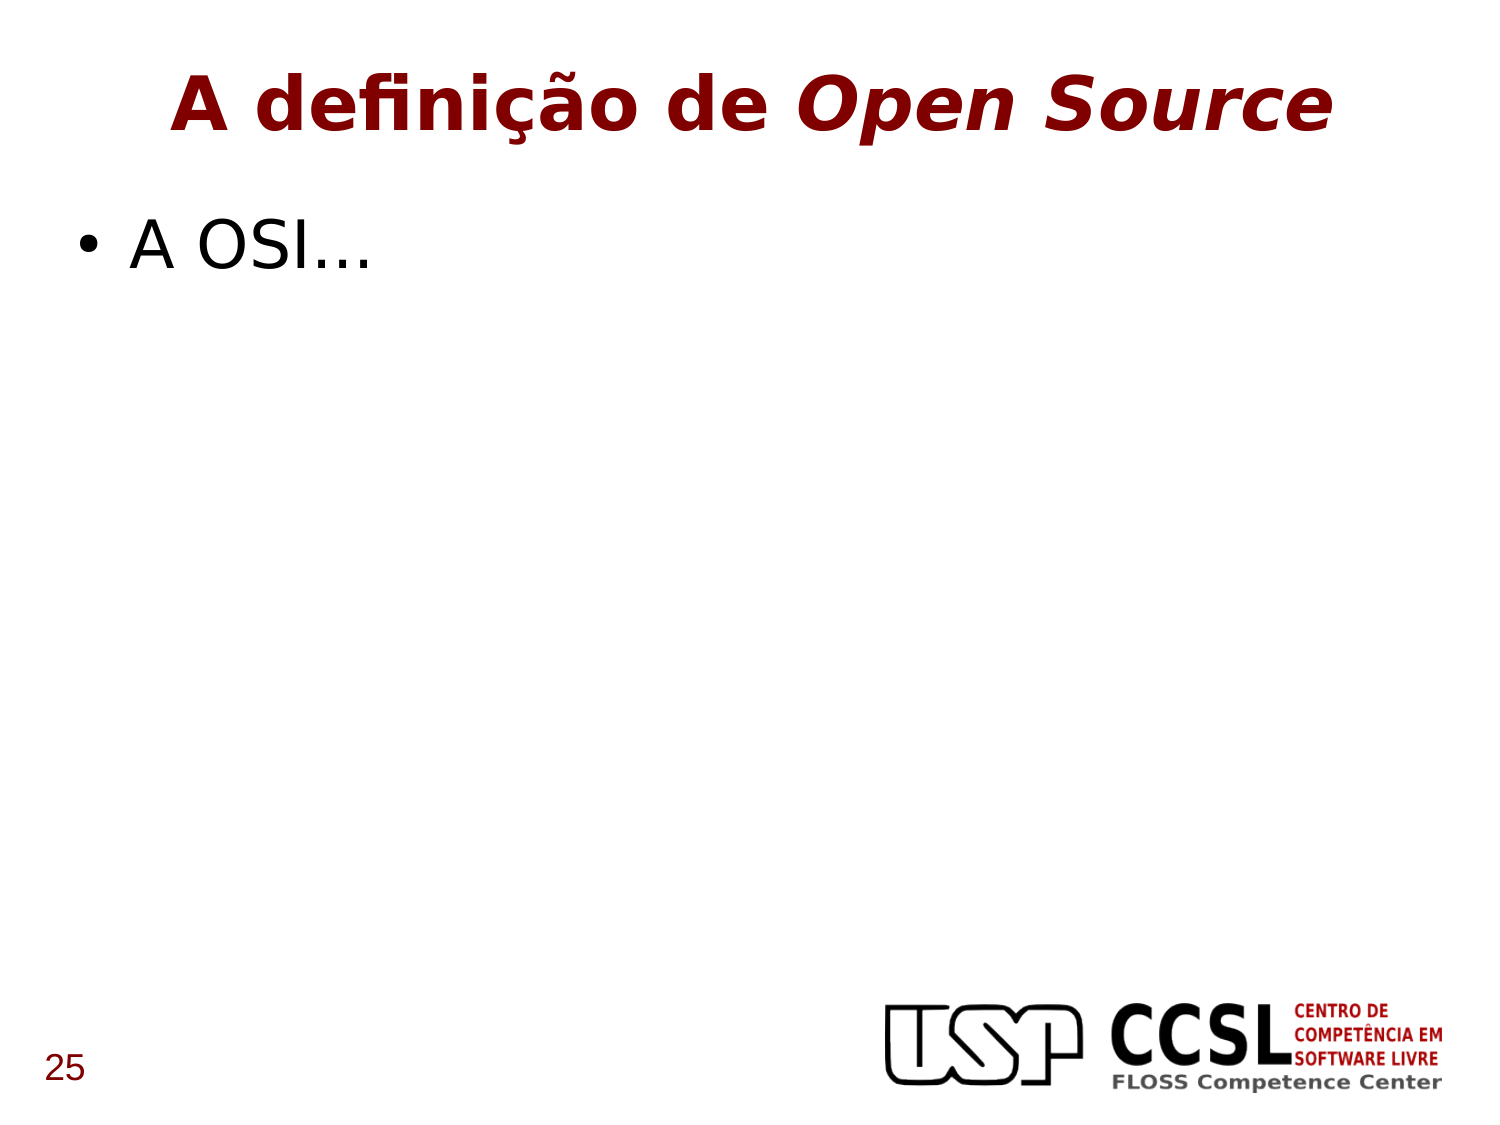

# A definição de Open Source
A OSI...